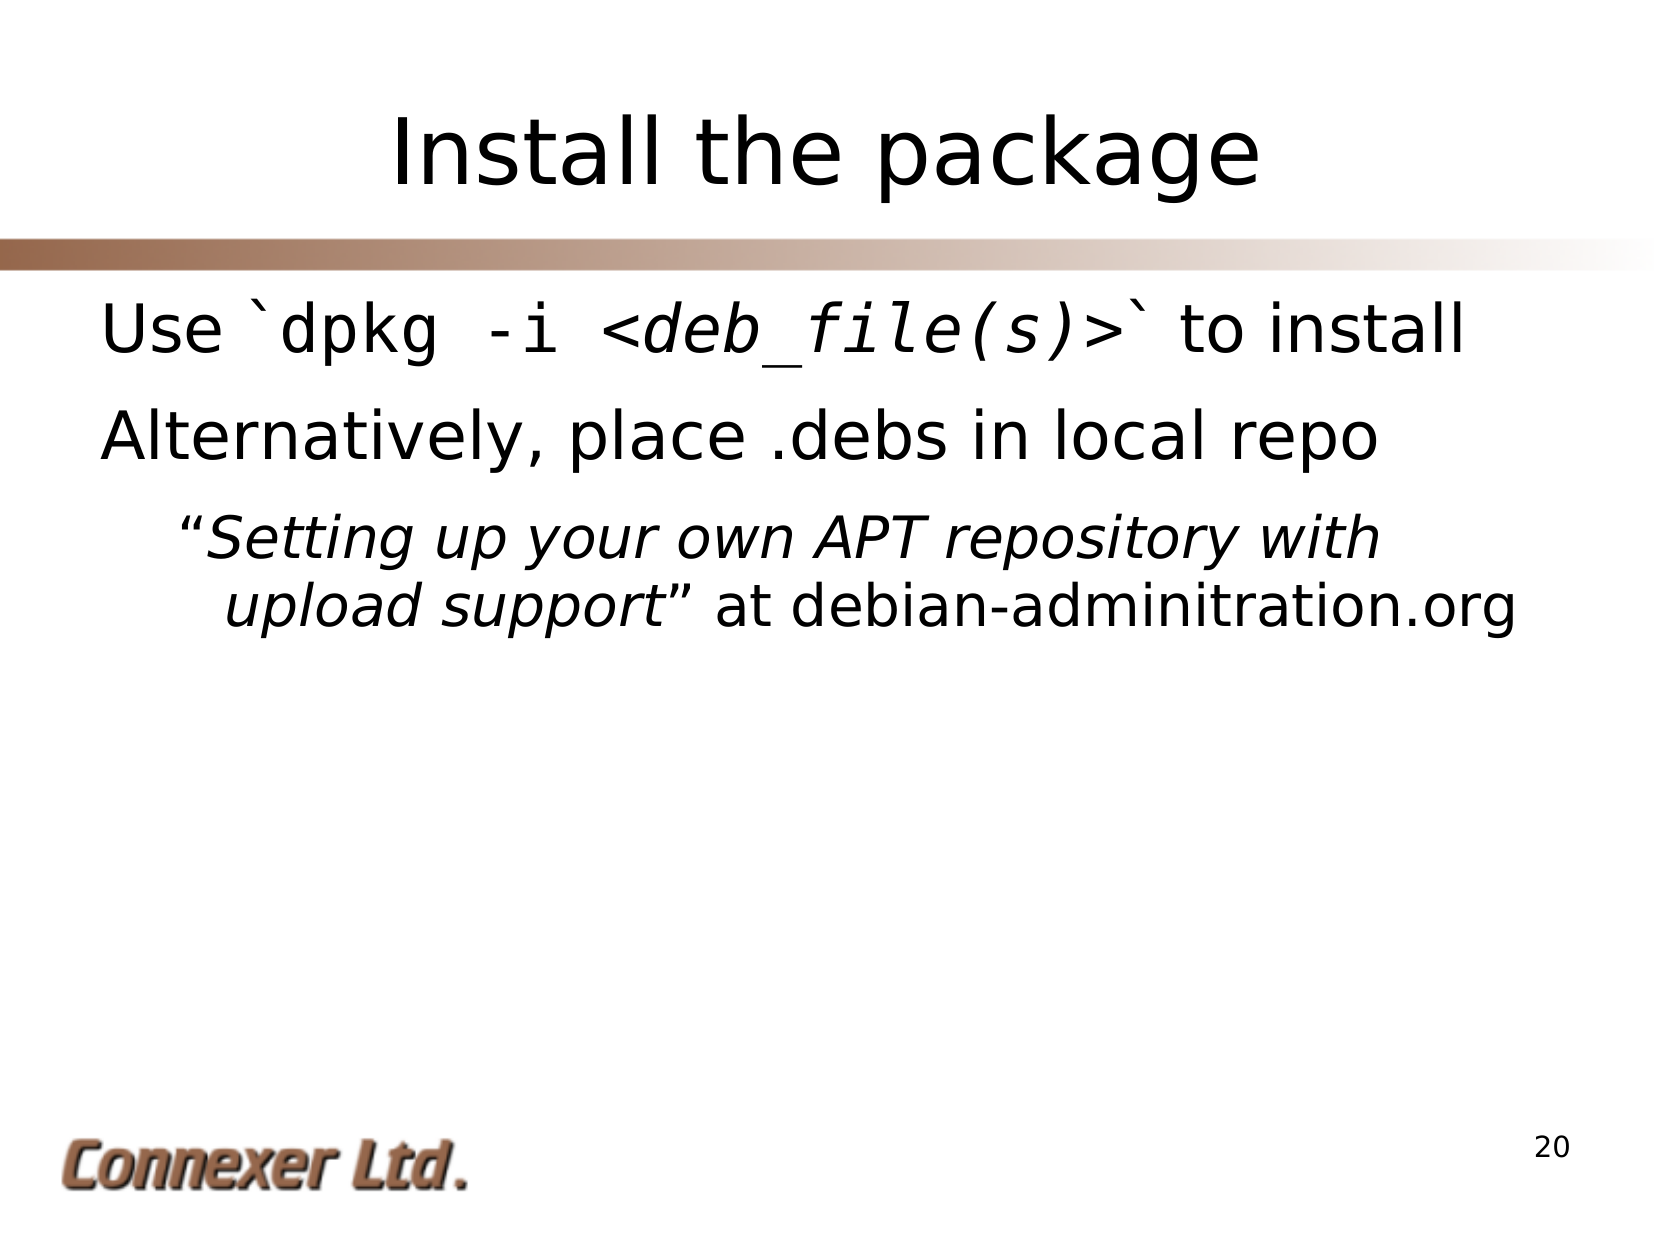

# Install the package
Use `dpkg -i <deb_file(s)>` to install
Alternatively, place .debs in local repo
“Setting up your own APT repository with upload support” at debian-adminitration.org
20